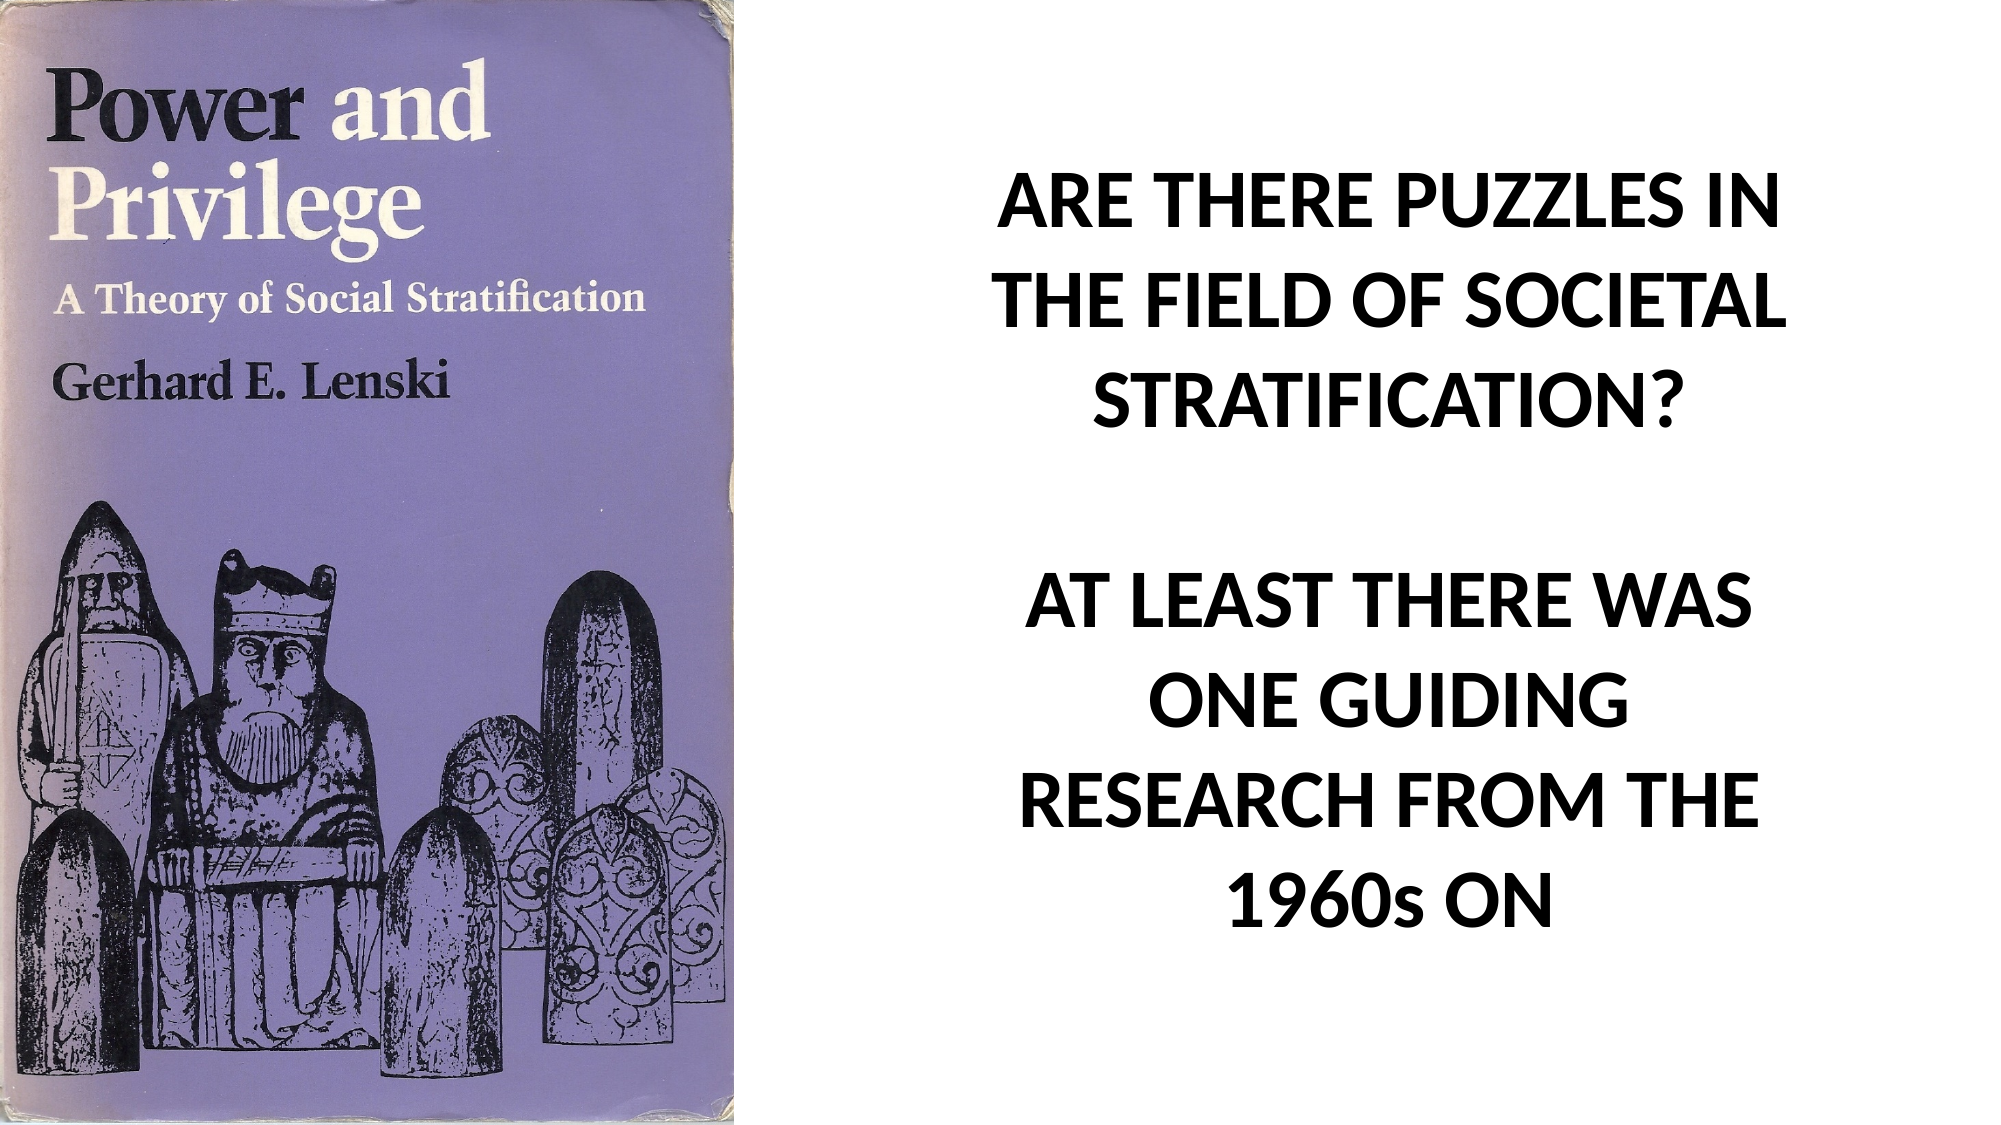

ARE THERE PUZZLES IN THE FIELD OF SOCIETAL STRATIFICATION?
AT LEAST THERE WAS ONE GUIDING RESEARCH FROM THE 1960s ON